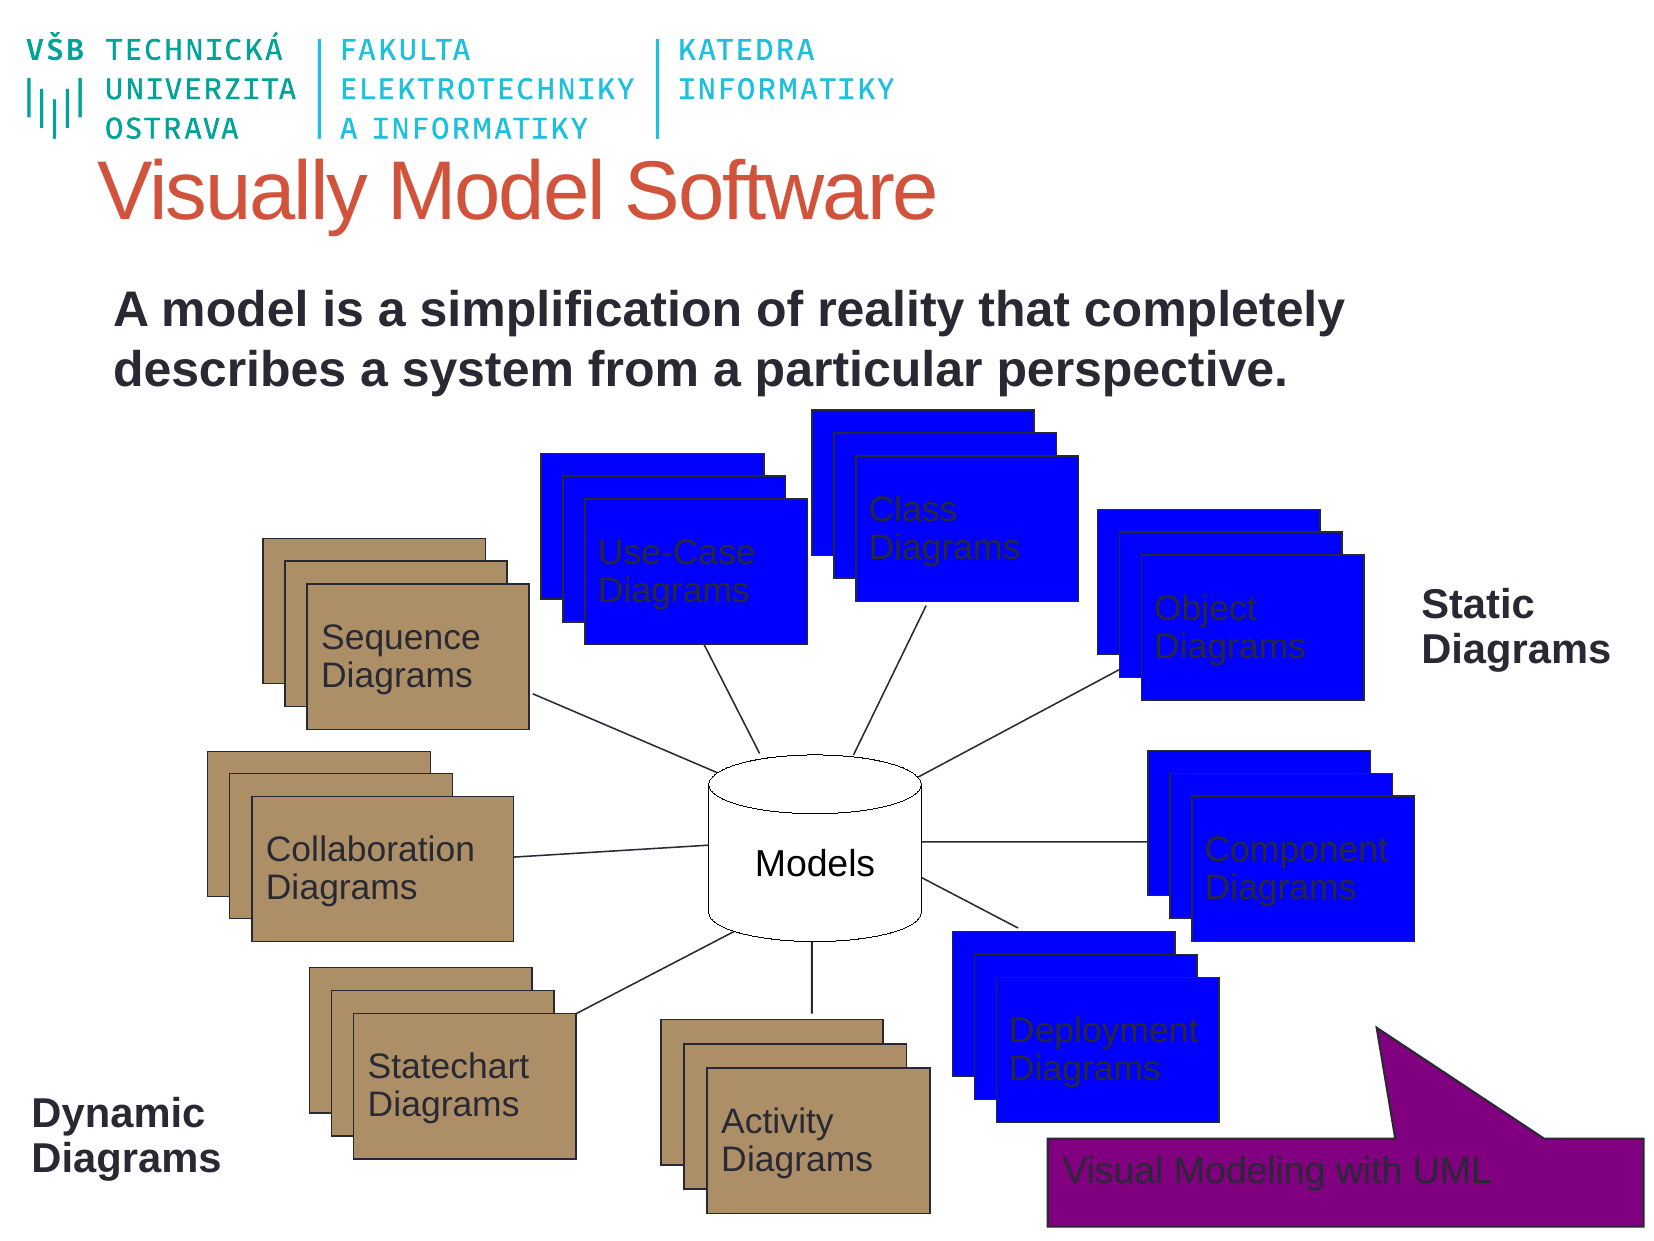

# Visually Model Software
A model is a simplification of reality that completely describes a system from a particular perspective.
Class
Diagrams
Use-Case
Diagrams
Object
Diagrams
Static
Diagrams
Sequence
Diagrams
Models
Component
Diagrams
Collaboration
Diagrams
Models
Deployment
Diagrams
Statechart
Diagrams
Activity
Diagrams
Dynamic
Diagrams
Visual Modeling with UML